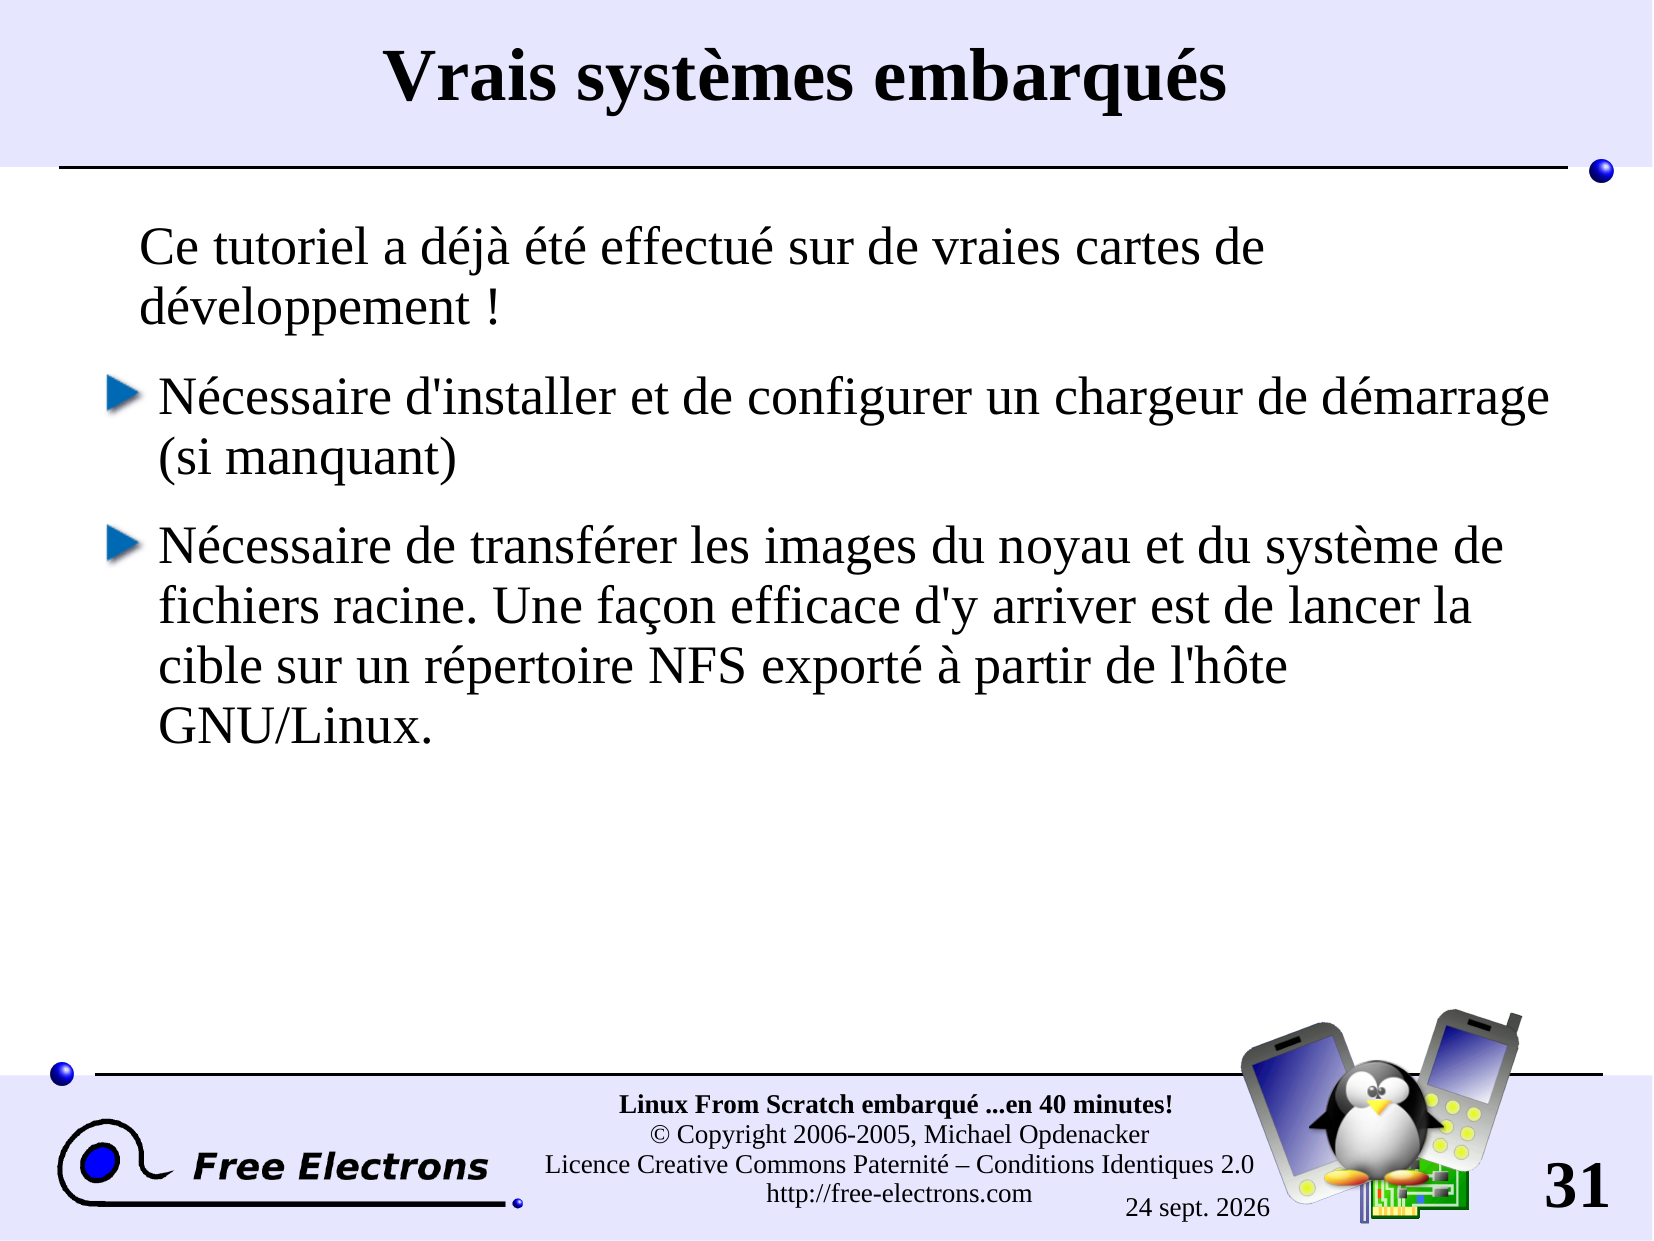

# Vrais systèmes embarqués
Ce tutoriel a déjà été effectué sur de vraies cartes de développement !
Nécessaire d'installer et de configurer un chargeur de démarrage (si manquant)
Nécessaire de transférer les images du noyau et du système de fichiers racine. Une façon efficace d'y arriver est de lancer la cible sur un répertoire NFS exporté à partir de l'hôte GNU/Linux.